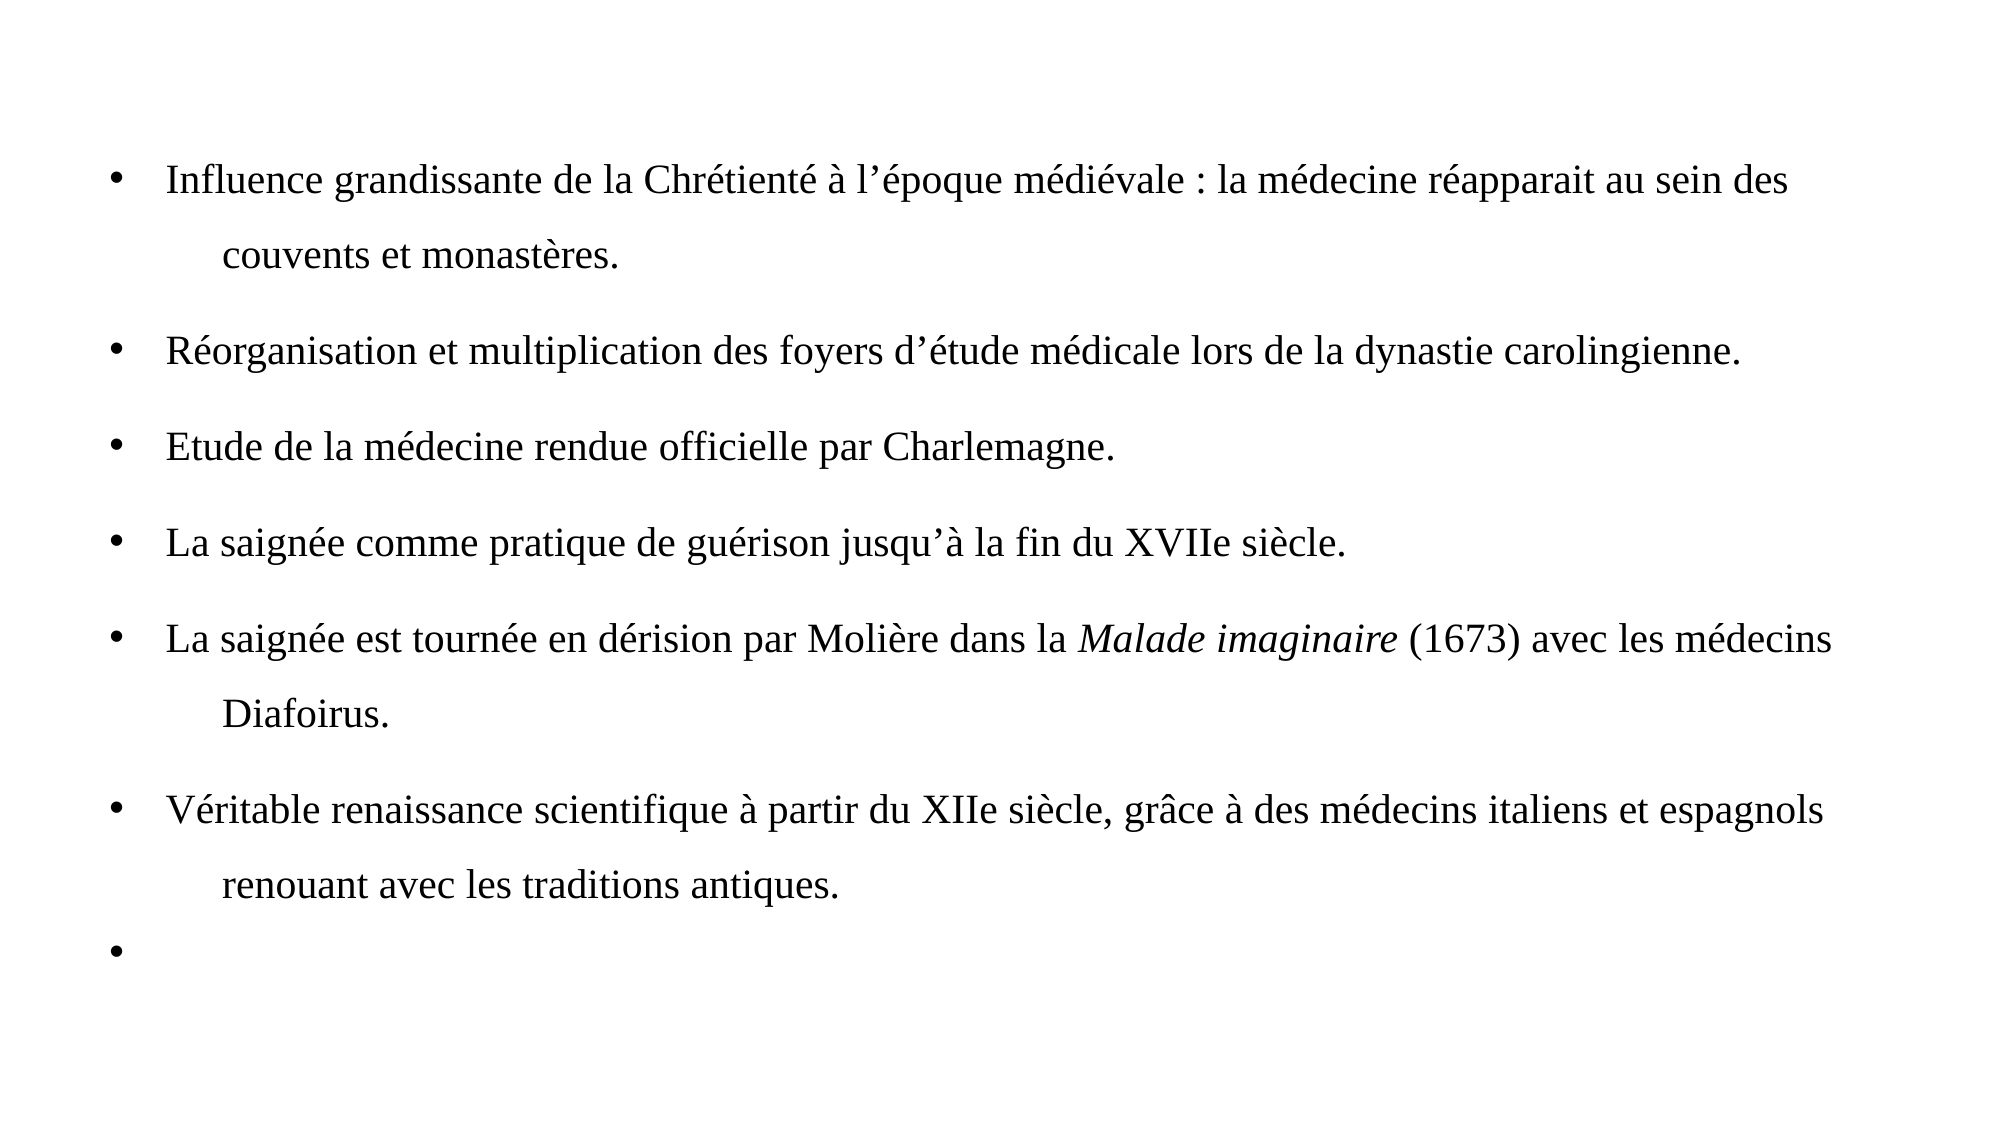

# Influence grandissante de la Chrétienté à l’époque médiévale : la médecine réapparait au sein des couvents et monastères.
Réorganisation et multiplication des foyers d’étude médicale lors de la dynastie carolingienne.
Etude de la médecine rendue officielle par Charlemagne.
La saignée comme pratique de guérison jusqu’à la fin du XVIIe siècle.
La saignée est tournée en dérision par Molière dans la Malade imaginaire (1673) avec les médecins Diafoirus.
Véritable renaissance scientifique à partir du XIIe siècle, grâce à des médecins italiens et espagnols renouant avec les traditions antiques.